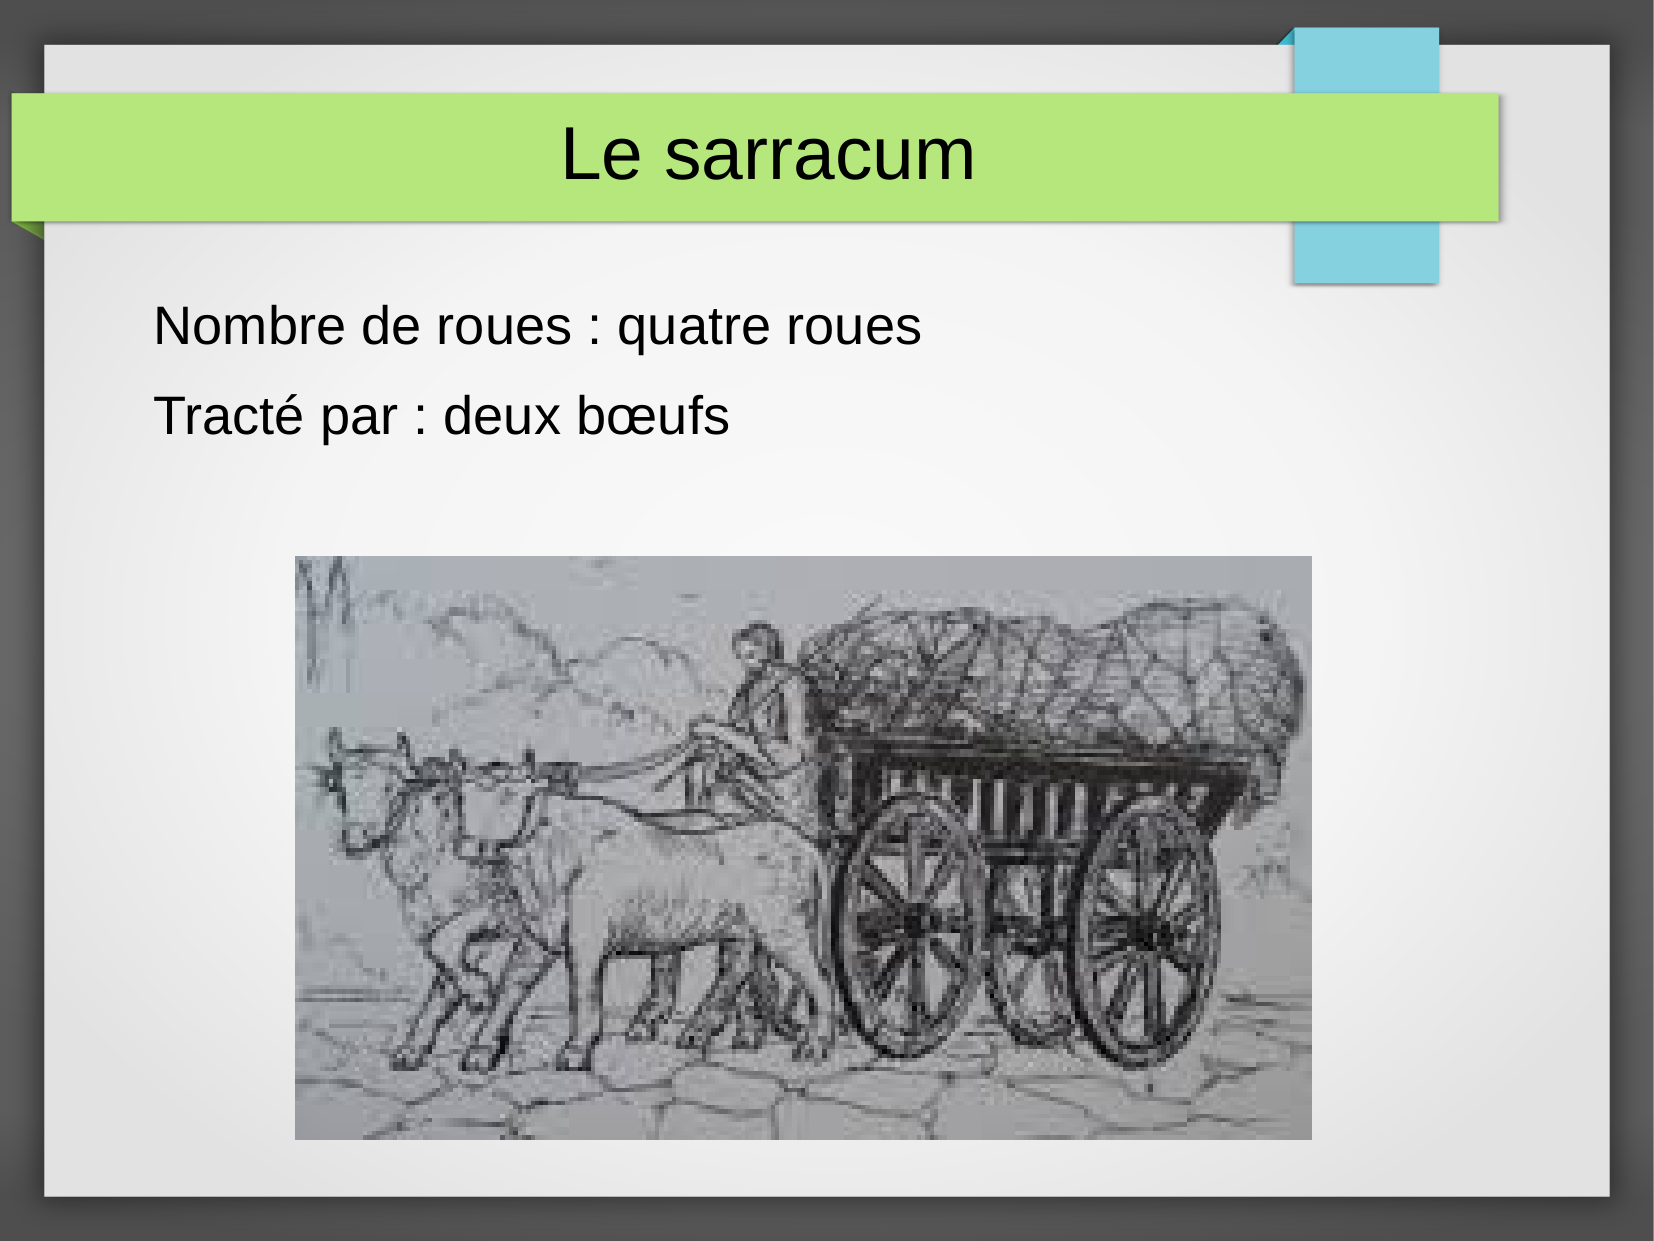

# Le sarracum
Nombre de roues : quatre roues
Tracté par : deux bœufs